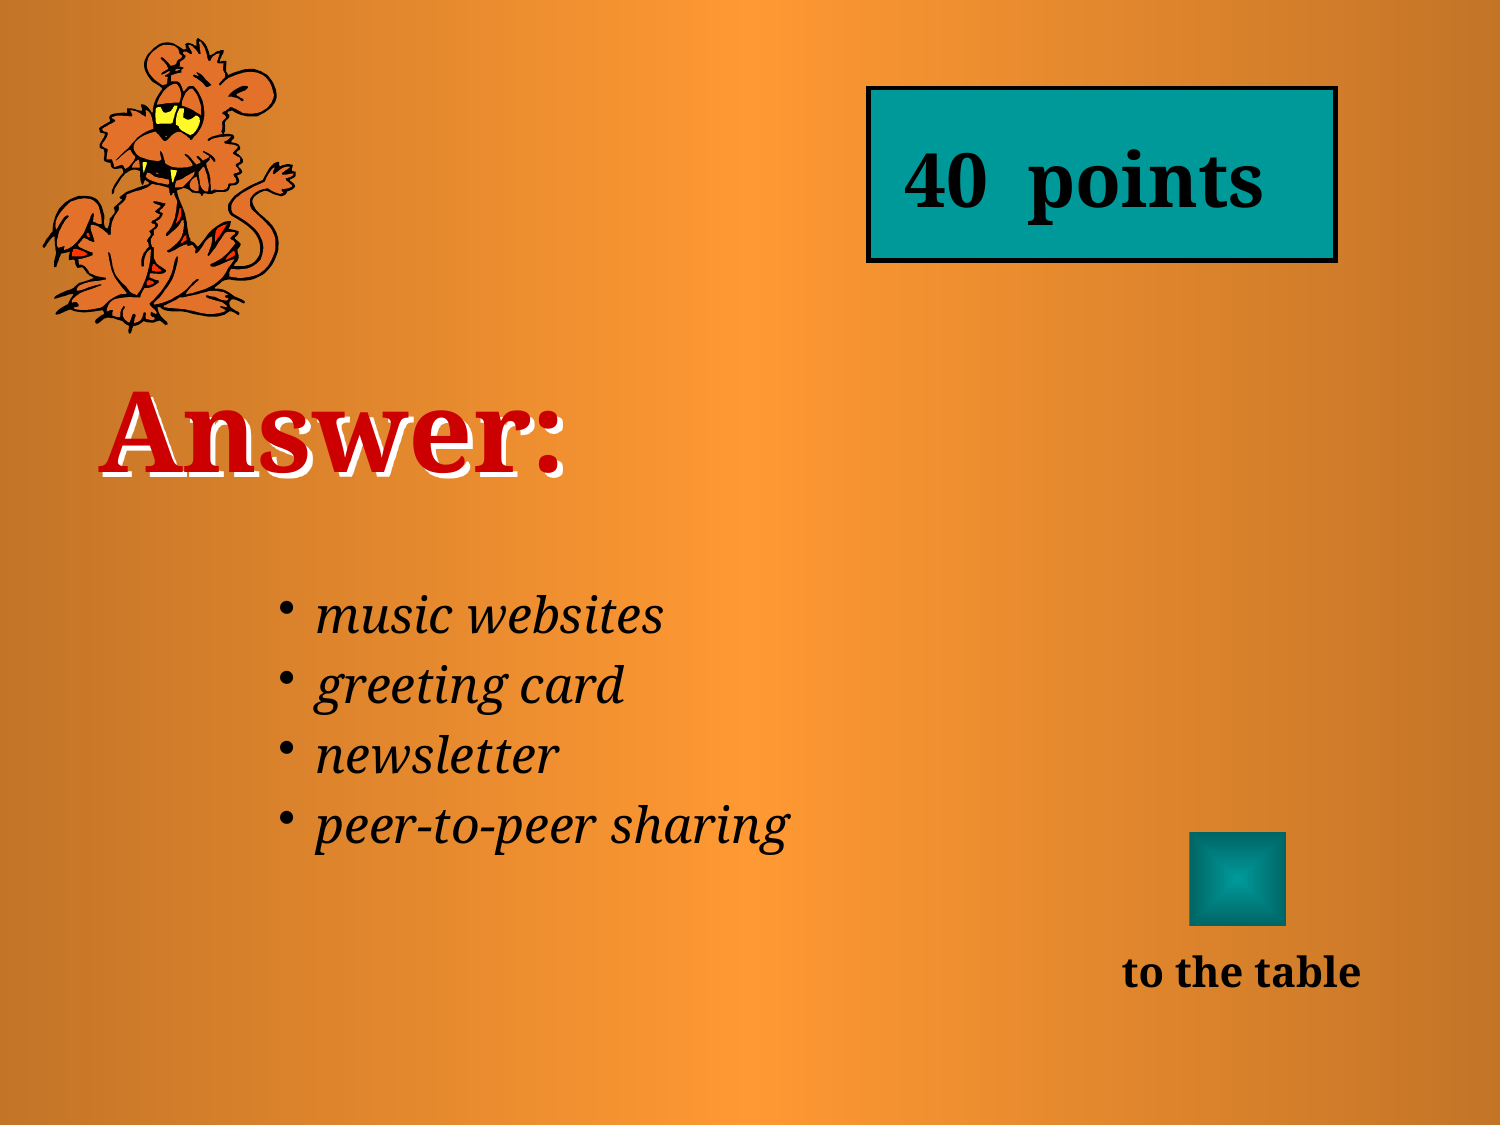

40 points
# Answer:
music websites
greeting card
newsletter
peer-to-peer sharing
to the table